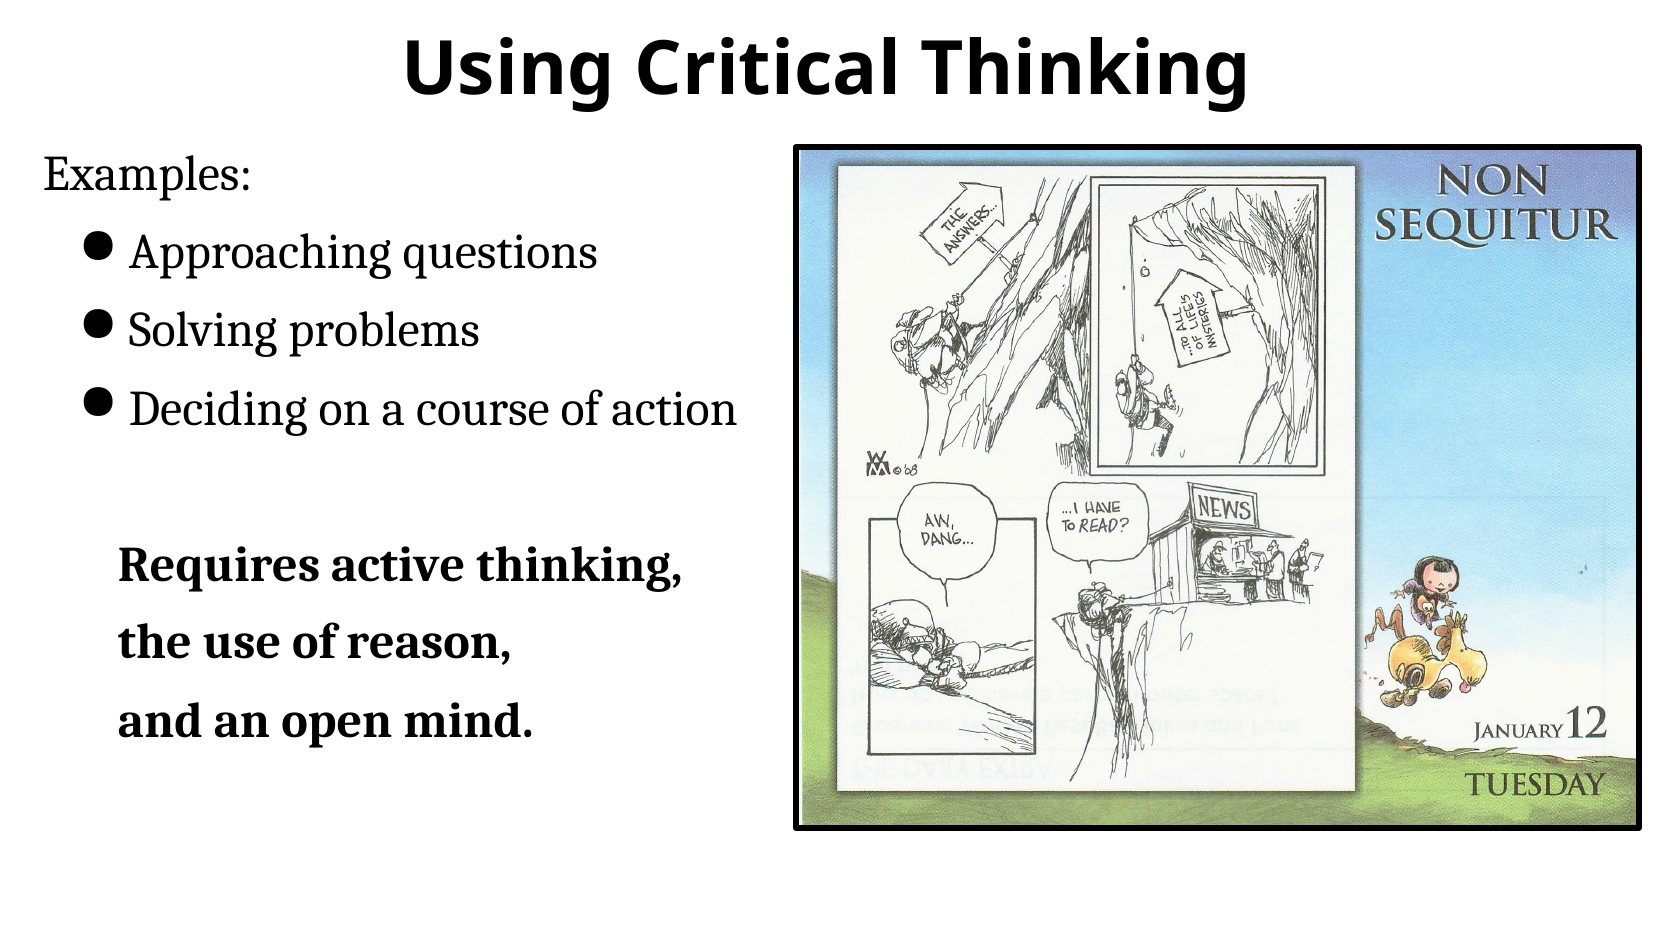

# Using Critical Thinking
Examples:
 Approaching questions
 Solving problems
 Deciding on a course of action
Requires active thinking,
the use of reason,
and an open mind.